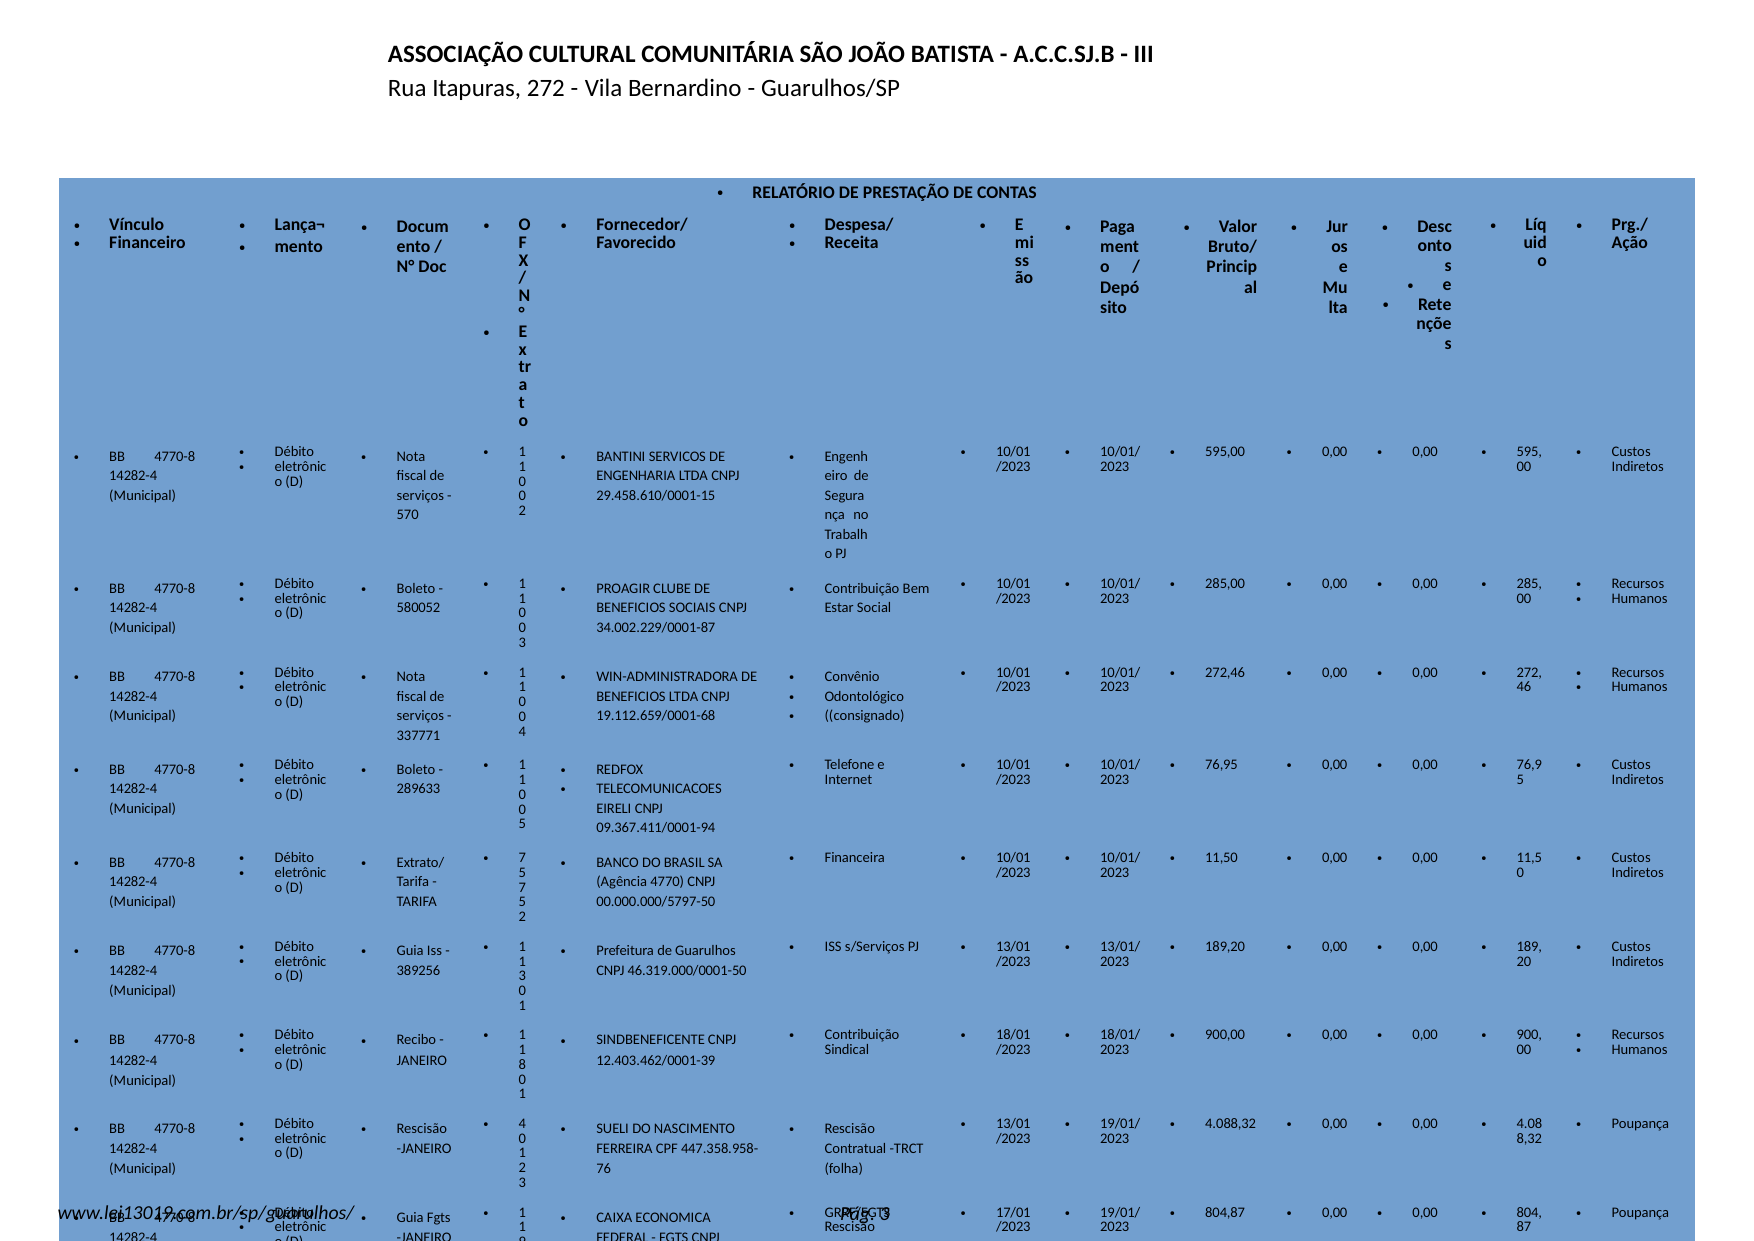

ASSOCIAÇÃO CULTURAL COMUNITÁRIA SÃO JOÃO BATISTA - A.C.C.SJ.B - III
Rua Itapuras, 272 - Vila Bernardino - Guarulhos/SP
| RELATÓRIO DE PRESTAÇÃO DE CONTAS | | | | | | | | | | | | |
| --- | --- | --- | --- | --- | --- | --- | --- | --- | --- | --- | --- | --- |
| Vínculo Financeiro | Lança¬ mento | Documento / N° Doc | OFX/N° Extrato | Fornecedor/ Favorecido | Despesa/ Receita | Emissão | Pagamento / Depósito | Valor Bruto/ Principal | Juros e Multa | Descontos e Retenções | Líquido | Prg./Ação |
| BB 4770-8 14282-4 (Municipal) | Débito eletrônico (D) | Nota fiscal de serviços - 570 | 11002 | BANTINI SERVICOS DE ENGENHARIA LTDA CNPJ 29.458.610/0001-15 | Engenheiro de Segurança no Trabalho PJ | 10/01/2023 | 10/01/2023 | 595,00 | 0,00 | 0,00 | 595,00 | Custos Indiretos |
| BB 4770-8 14282-4 (Municipal) | Débito eletrônico (D) | Boleto -580052 | 11003 | PROAGIR CLUBE DE BENEFICIOS SOCIAIS CNPJ 34.002.229/0001-87 | Contribuição Bem Estar Social | 10/01/2023 | 10/01/2023 | 285,00 | 0,00 | 0,00 | 285,00 | Recursos Humanos |
| BB 4770-8 14282-4 (Municipal) | Débito eletrônico (D) | Nota fiscal de serviços -337771 | 11004 | WIN-ADMINISTRADORA DE BENEFICIOS LTDA CNPJ 19.112.659/0001-68 | Convênio Odontológico ((consignado) | 10/01/2023 | 10/01/2023 | 272,46 | 0,00 | 0,00 | 272,46 | Recursos Humanos |
| BB 4770-8 14282-4 (Municipal) | Débito eletrônico (D) | Boleto -289633 | 11005 | REDFOX TELECOMUNICACOES EIRELI CNPJ 09.367.411/0001-94 | Telefone e Internet | 10/01/2023 | 10/01/2023 | 76,95 | 0,00 | 0,00 | 76,95 | Custos Indiretos |
| BB 4770-8 14282-4 (Municipal) | Débito eletrônico (D) | Extrato/Tarifa - TARIFA | 75752 | BANCO DO BRASIL SA (Agência 4770) CNPJ 00.000.000/5797-50 | Financeira | 10/01/2023 | 10/01/2023 | 11,50 | 0,00 | 0,00 | 11,50 | Custos Indiretos |
| BB 4770-8 14282-4 (Municipal) | Débito eletrônico (D) | Guia Iss -389256 | 11301 | Prefeitura de Guarulhos CNPJ 46.319.000/0001-50 | ISS s/Serviços PJ | 13/01/2023 | 13/01/2023 | 189,20 | 0,00 | 0,00 | 189,20 | Custos Indiretos |
| BB 4770-8 14282-4 (Municipal) | Débito eletrônico (D) | Recibo -JANEIRO | 11801 | SINDBENEFICENTE CNPJ 12.403.462/0001-39 | Contribuição Sindical | 18/01/2023 | 18/01/2023 | 900,00 | 0,00 | 0,00 | 900,00 | Recursos Humanos |
| BB 4770-8 14282-4 (Municipal) | Débito eletrônico (D) | Rescisão -JANEIRO | 40123 | SUELI DO NASCIMENTO FERREIRA CPF 447.358.958-76 | Rescisão Contratual -TRCT (folha) | 13/01/2023 | 19/01/2023 | 4.088,32 | 0,00 | 0,00 | 4.088,32 | Poupança |
| BB 4770-8 14282-4 (Municipal) | Débito eletrônico (D) | Guia Fgts -JANEIRO | 11901 | CAIXA ECONOMICA FEDERAL - FGTS CNPJ 00.360.305/0001-04 | GRRF/FGTS Rescisão | 17/01/2023 | 19/01/2023 | 804,87 | 0,00 | 0,00 | 804,87 | Poupança |
| BB 4770-8 14282-4 (Municipal) | Débito eletrônico (D) | Recibo - 1777 | 11902 | SINDBENEFICENTE CNPJ 12.403.462/0001-39 | Contribuição Sindical | 19/01/2023 | 19/01/2023 | 30,00 | 0,00 | 0,00 | 30,00 | Recursos Humanos |
| BB 4770-8 14282-4 (Municipal) | Débito eletrônico (D) | Extrato/Tarifa - TARIFA | 198270 | BANCO DO BRASIL SA (Agência 4770) CNPJ 00.000.000/5797-50 | Financeira | 19/01/2023 | 19/01/2023 | 11,50 | 0,00 | 0,00 | 11,50 | Custos Indiretos |
| BB 4770-8 14282-4 (Municipal) | Débito eletrônico (D) | Darf - DEZEMBRO | 25614 | Secretaria da Receita Federal CNPJ 00.394.460/0058-87 | INSS Patronal e Empregados | 20/01/2023 | 20/01/2023 | 18.731,90 | 0,00 | 0,00 | 18.731,90 | Recursos Humanos |
| BB 4770-8 14282-4 (Municipal) | Débito eletrônico (D) | Darf - DEZEMBRO | 12001 | Secretaria da Receita Federal CNPJ 00.394.460/0058-87 | IRRF s/ Aluguel PJ | 20/01/2023 | 20/01/2023 | 376,37 | 0,00 | 0,00 | 376,37 | Locação |
www.lei13019.com.br/sp/guarulhos/
Pág. 3